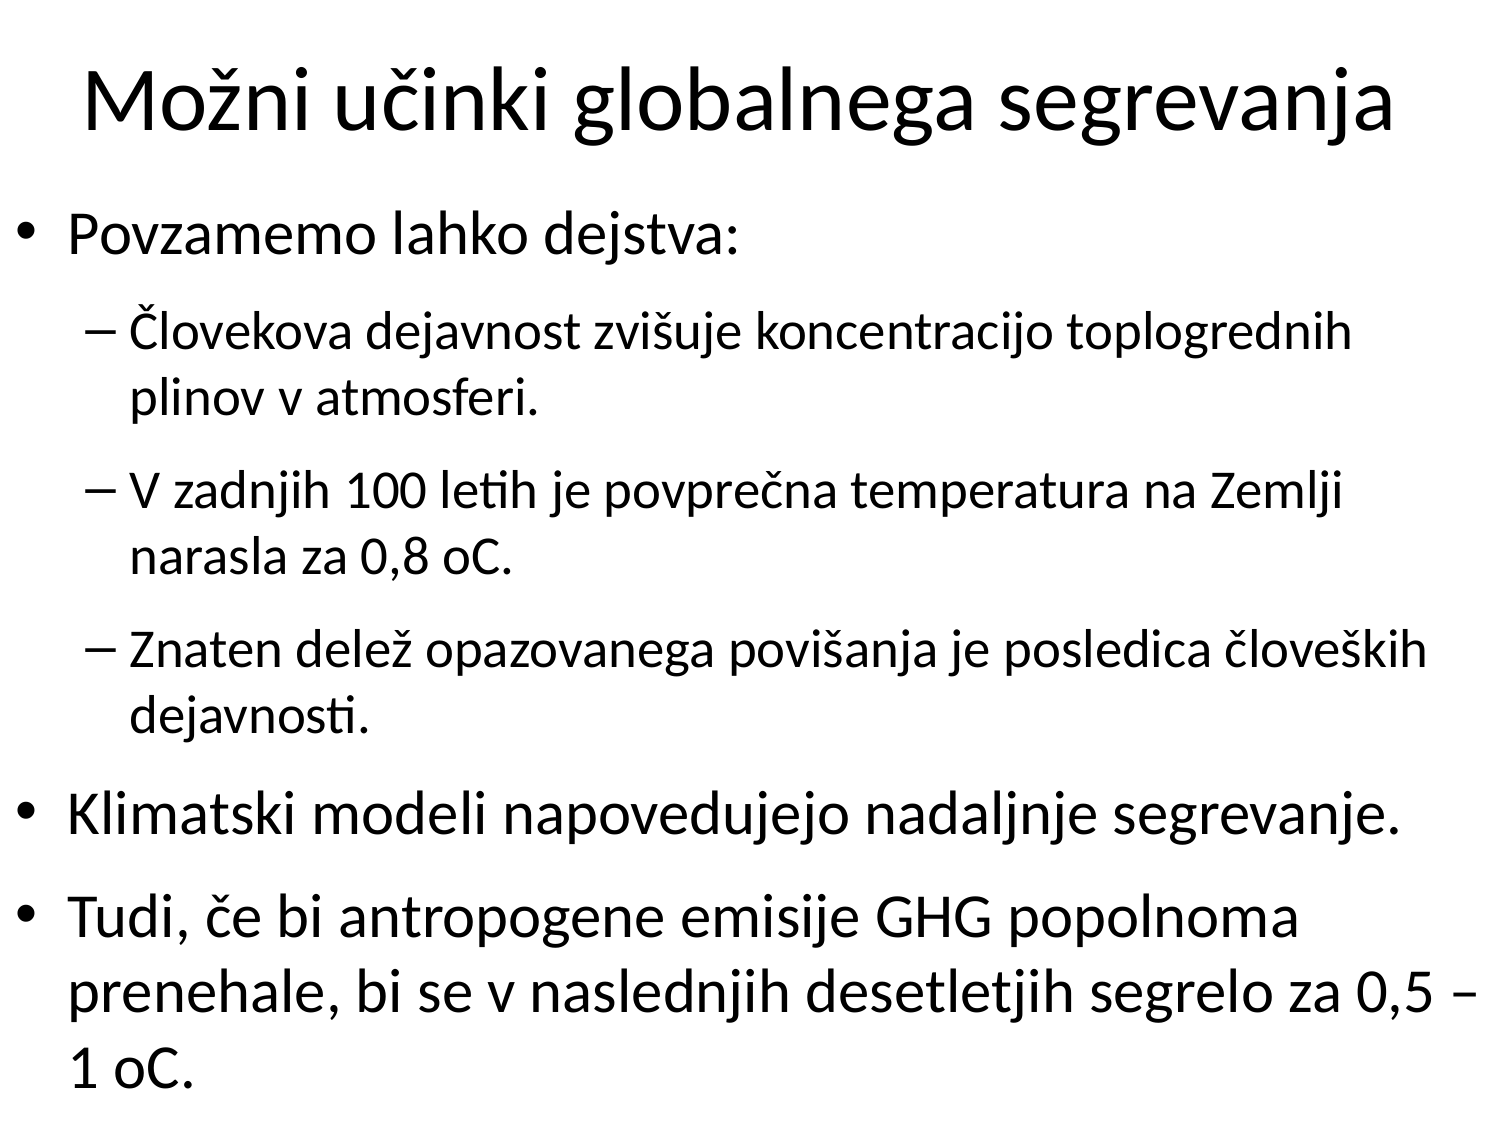

# Možni učinki globalnega segrevanja
Povzamemo lahko dejstva:
Človekova dejavnost zvišuje koncentracijo toplogrednih plinov v atmosferi.
V zadnjih 100 letih je povprečna temperatura na Zemlji narasla za 0,8 oC.
Znaten delež opazovanega povišanja je posledica človeških dejavnosti.
Klimatski modeli napovedujejo nadaljnje segrevanje.
Tudi, če bi antropogene emisije GHG popolnoma prenehale, bi se v naslednjih desetletjih segrelo za 0,5 – 1 oC.